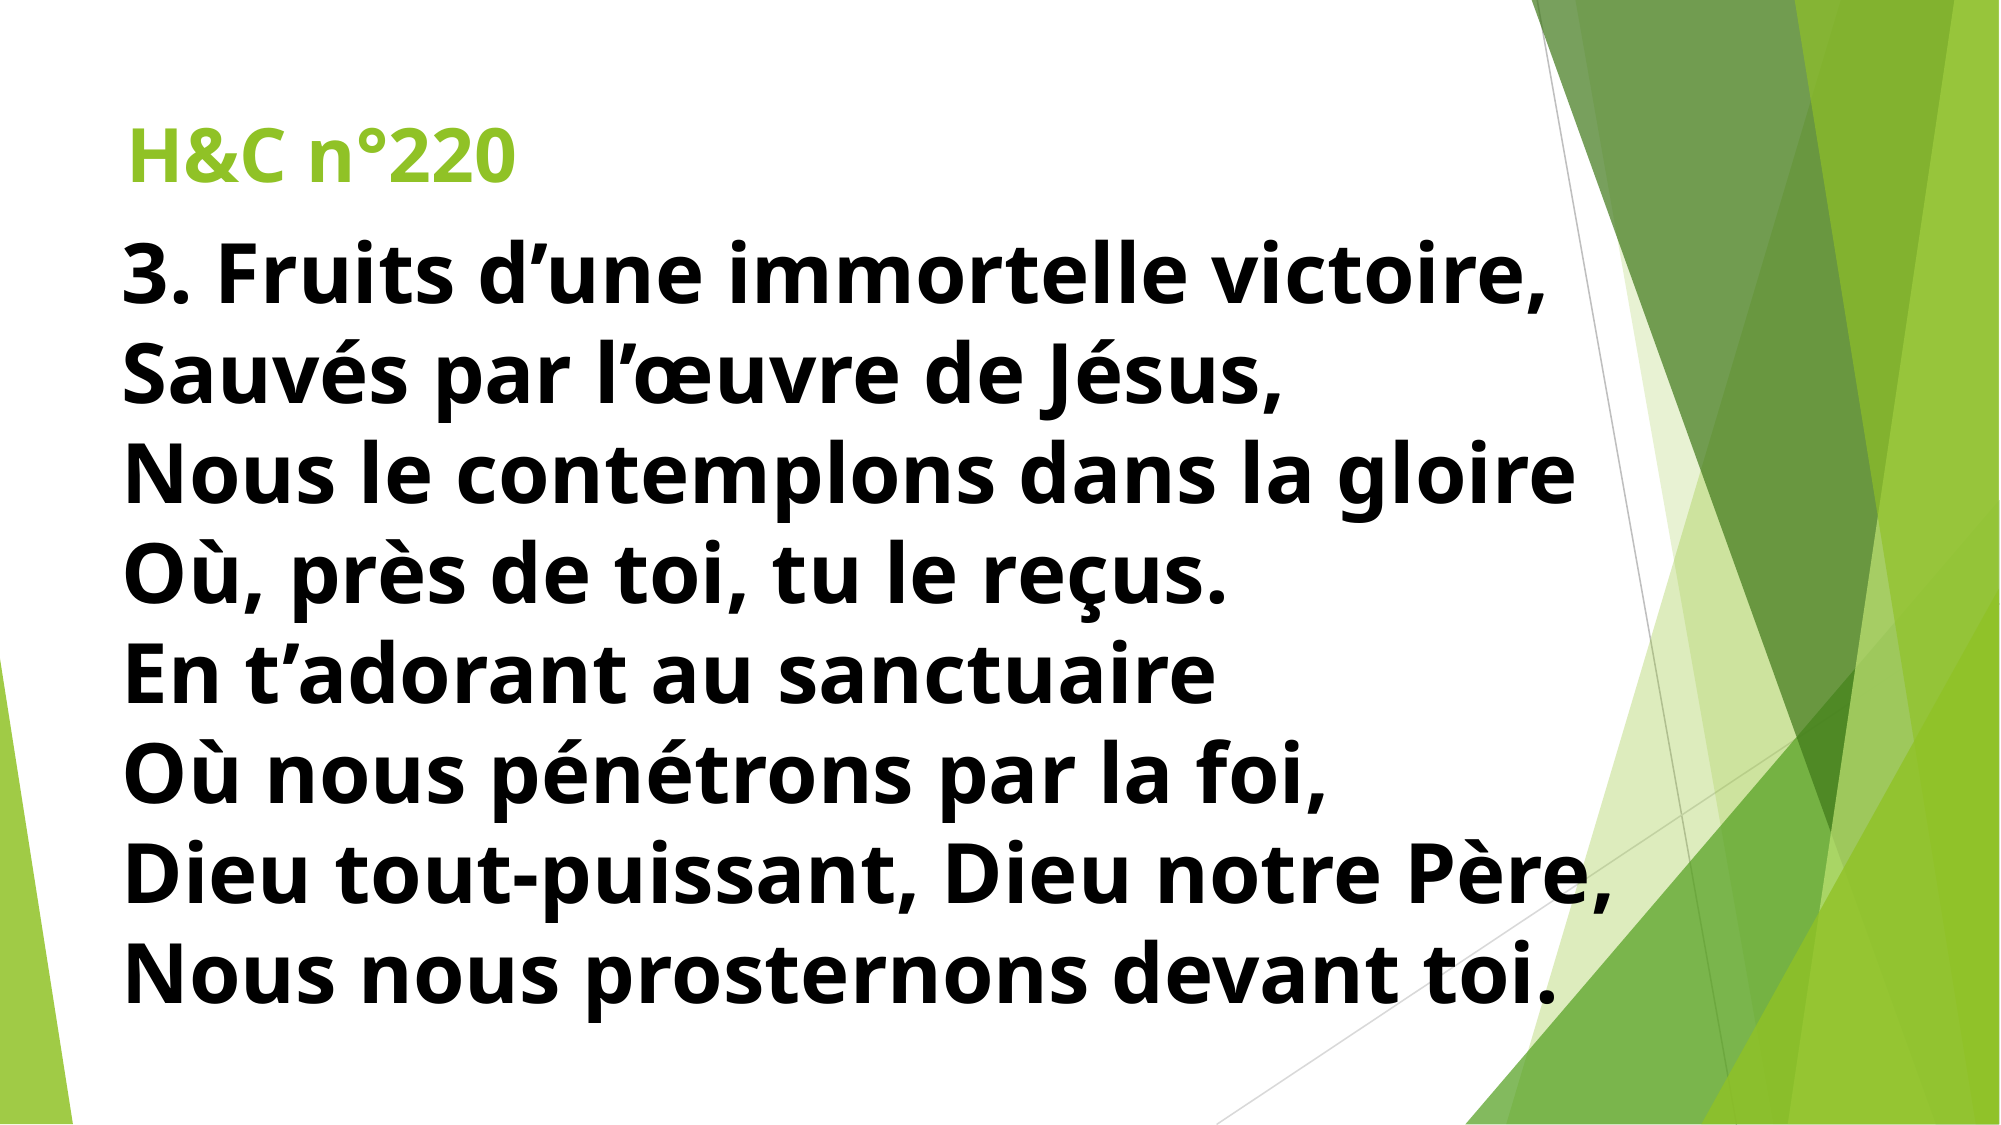

H&C n°220
3. Fruits d’une immortelle victoire,
Sauvés par l’œuvre de Jésus,
Nous le contemplons dans la gloire
Où, près de toi, tu le reçus.
En t’adorant au sanctuaire
Où nous pénétrons par la foi,
Dieu tout-puissant, Dieu notre Père,
Nous nous prosternons devant toi.